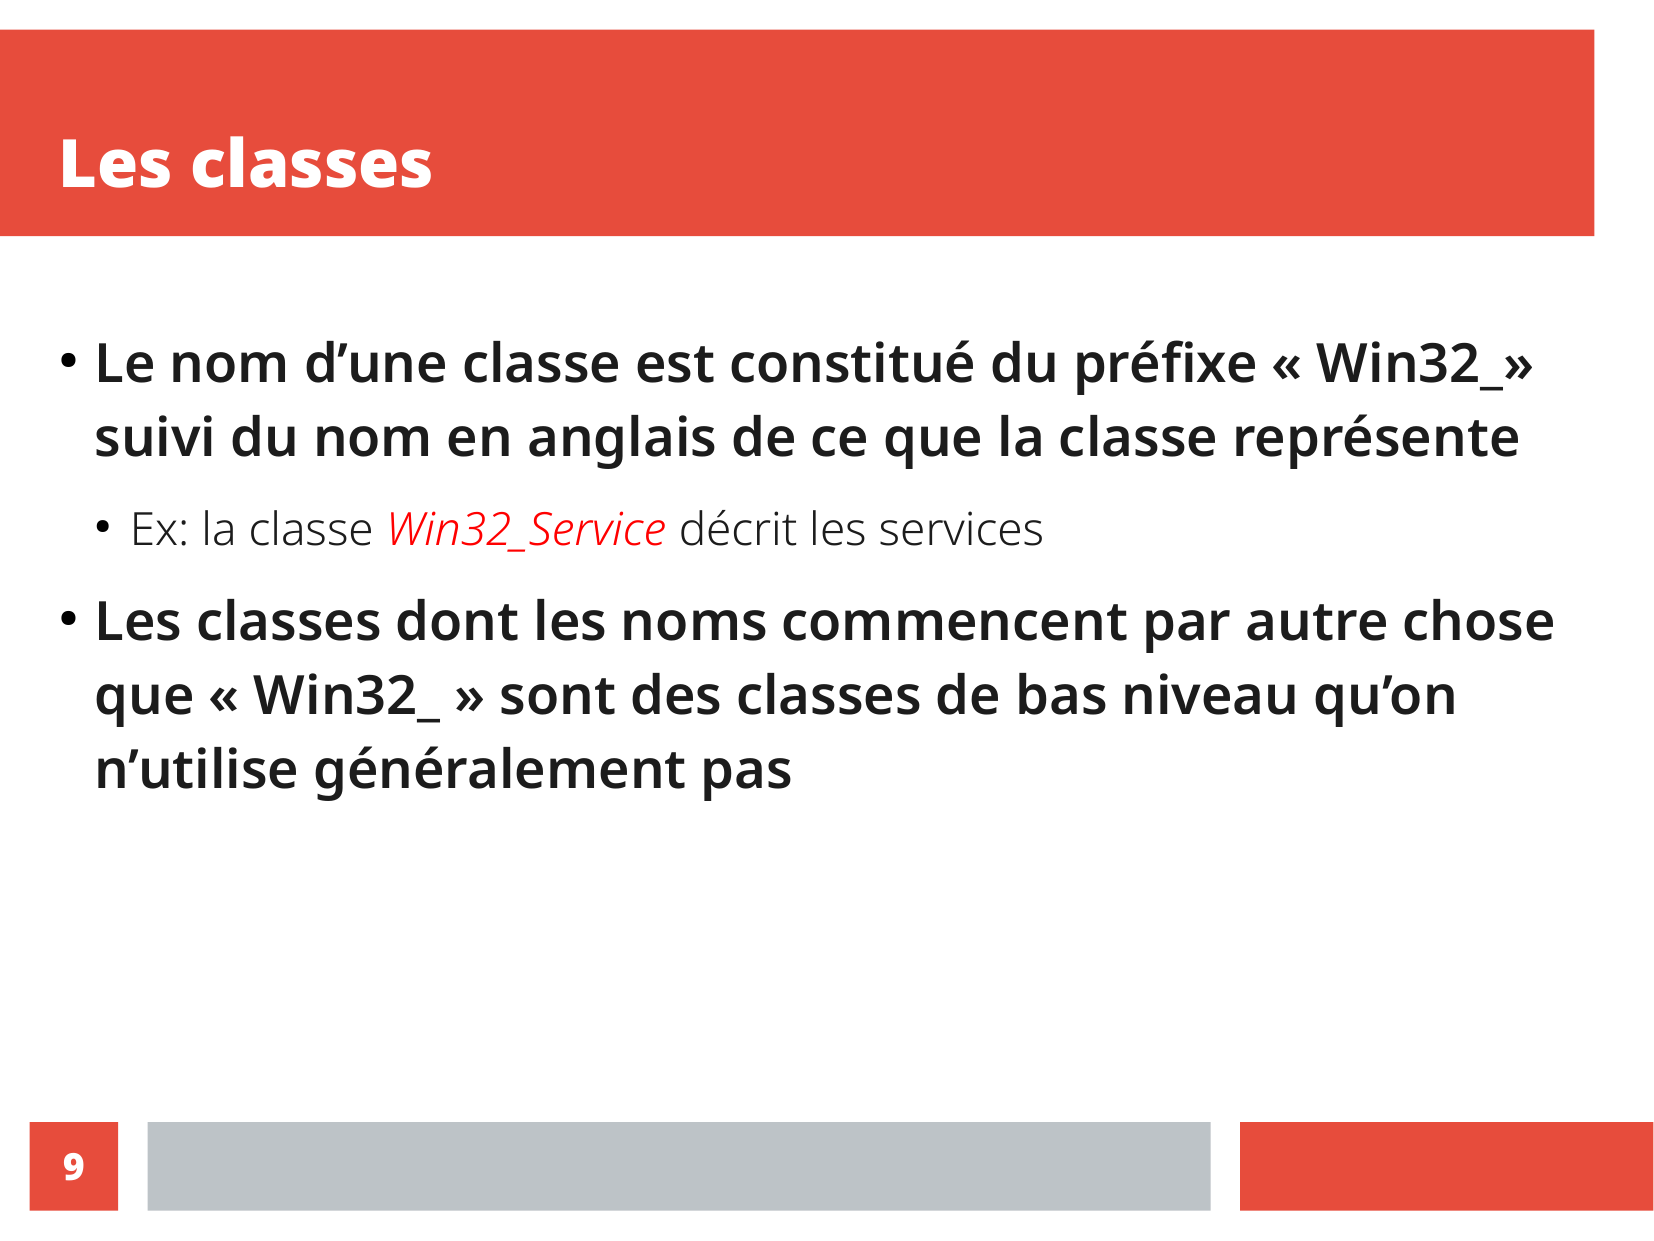

# Les classes
Le nom d’une classe est constitué du préfixe « Win32_» suivi du nom en anglais de ce que la classe représente
Ex: la classe Win32_Service décrit les services
Les classes dont les noms commencent par autre chose que « Win32_ » sont des classes de bas niveau qu’on n’utilise généralement pas
9